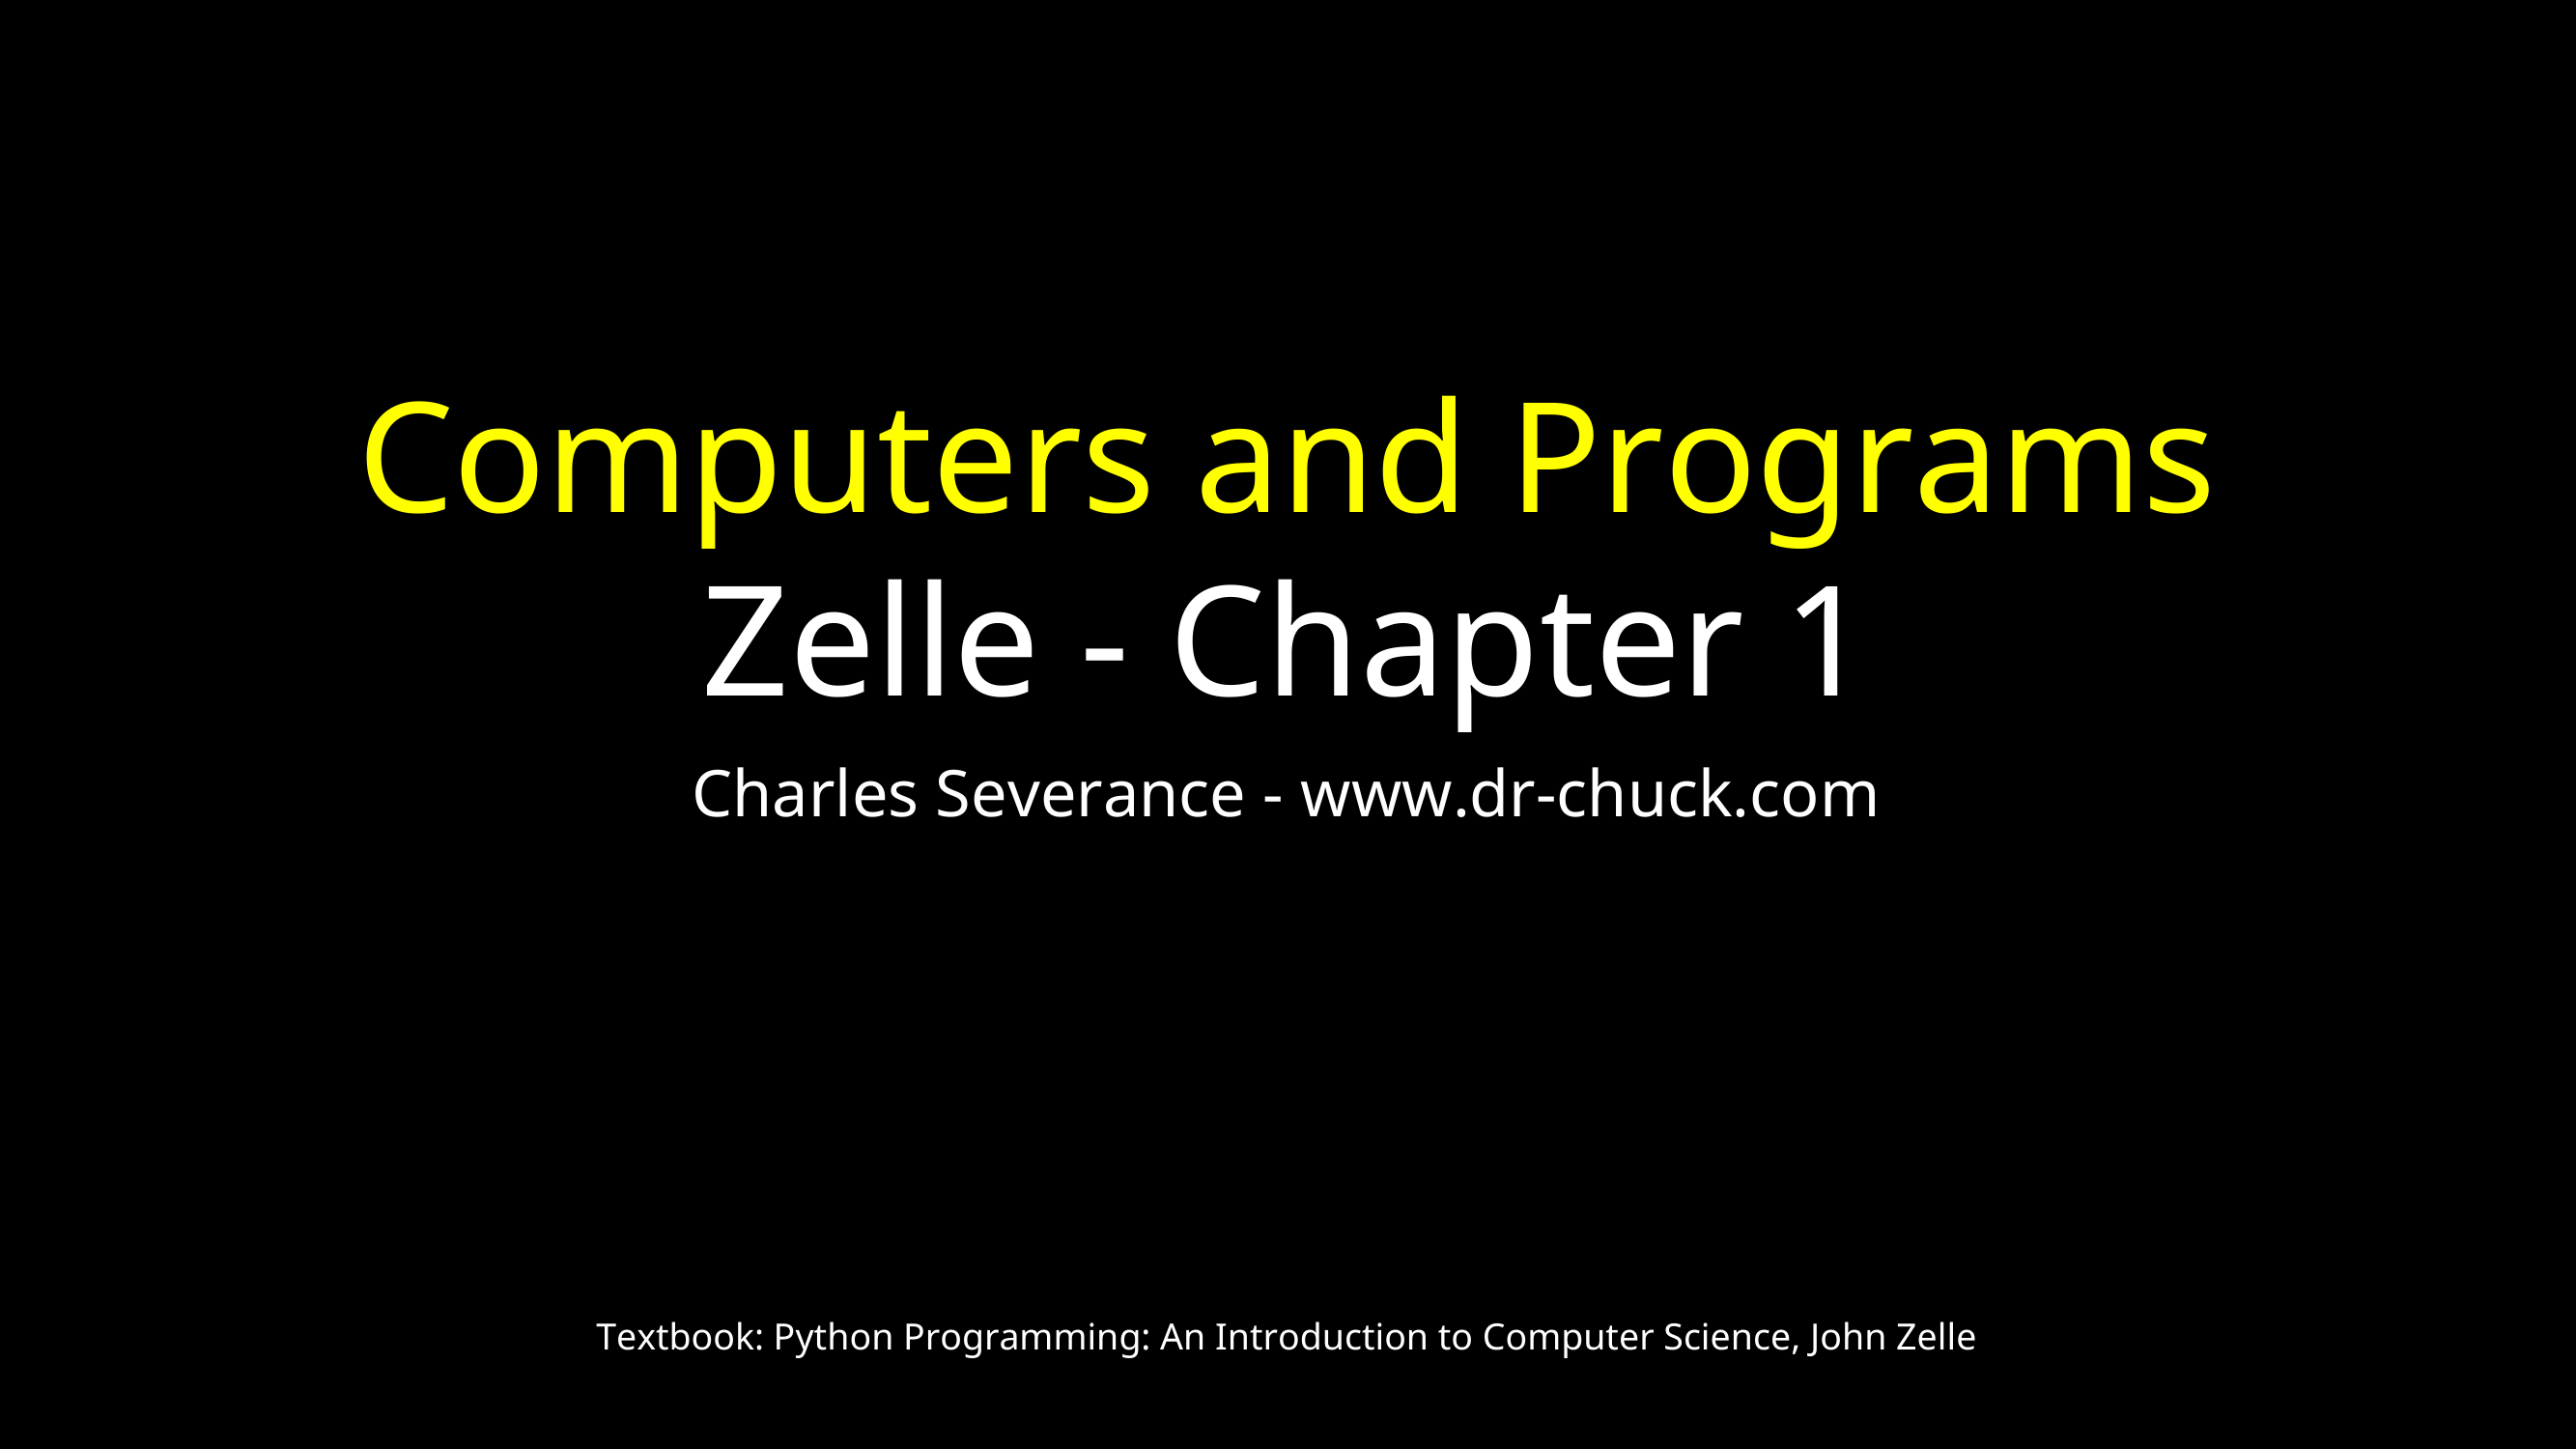

# Computers and Programs Zelle - Chapter 1
Charles Severance - www.dr-chuck.com
Textbook: Python Programming: An Introduction to Computer Science, John Zelle